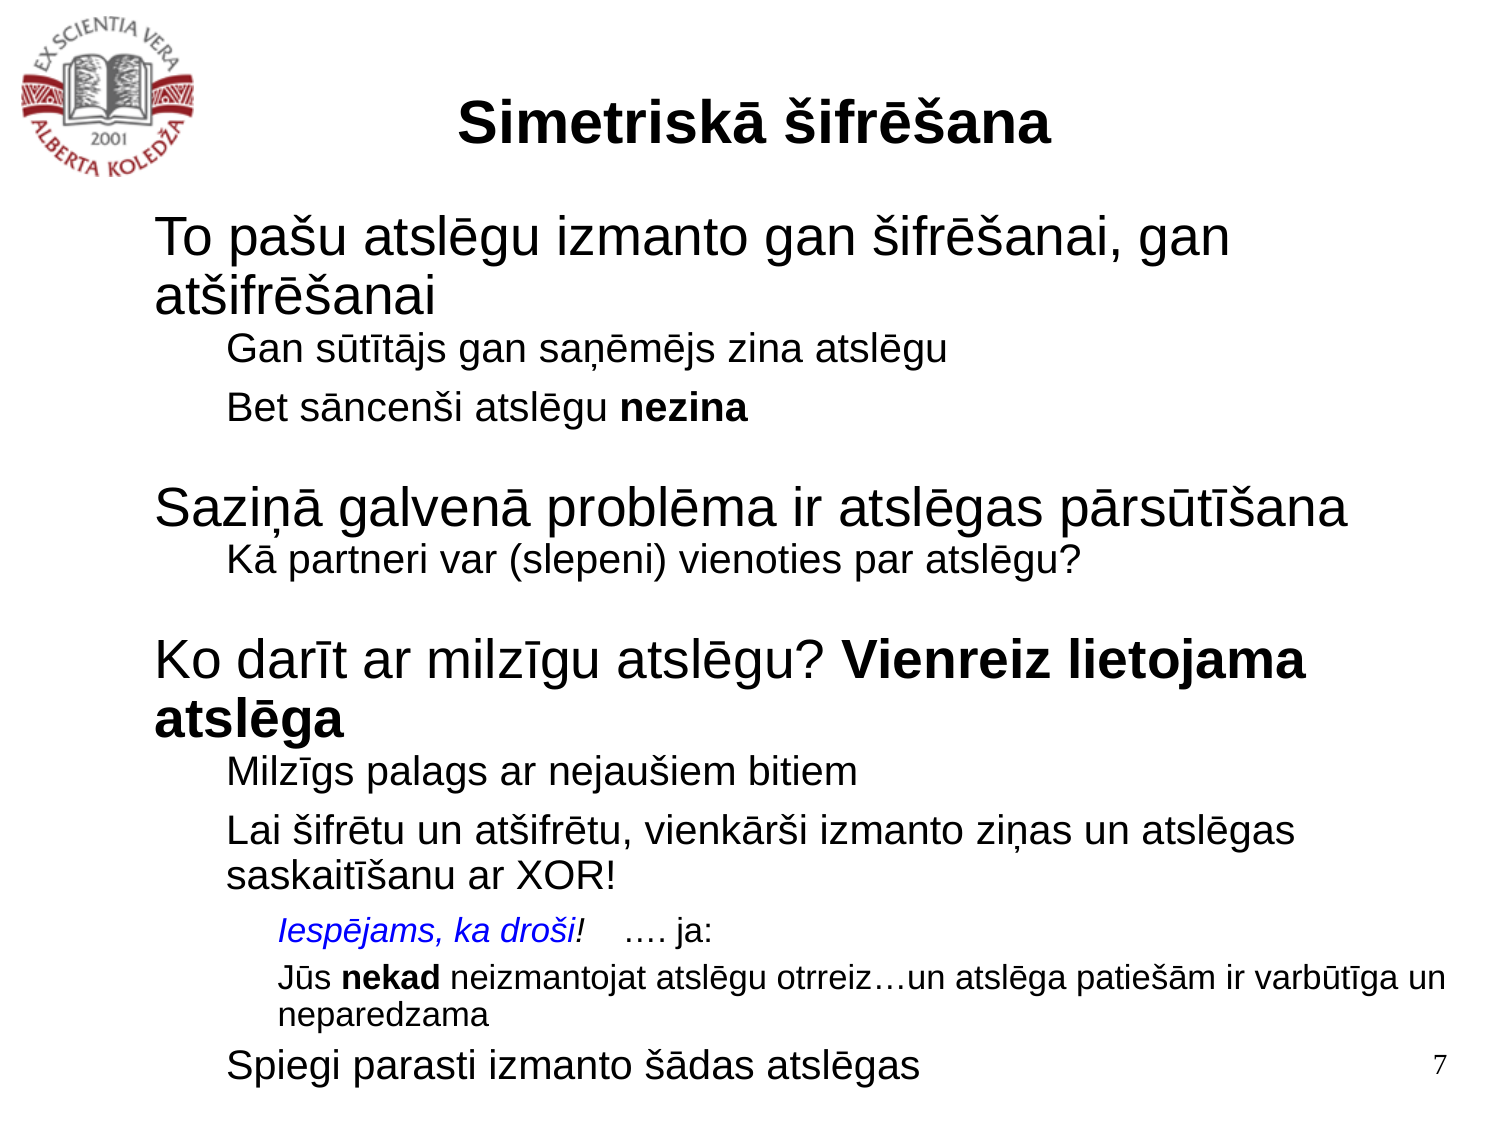

# Simetriskā šifrēšana
To pašu atslēgu izmanto gan šifrēšanai, gan atšifrēšanai
Gan sūtītājs gan saņēmējs zina atslēgu
Bet sāncenši atslēgu nezina
Saziņā galvenā problēma ir atslēgas pārsūtīšana
Kā partneri var (slepeni) vienoties par atslēgu?
Ko darīt ar milzīgu atslēgu? Vienreiz lietojama atslēga
Milzīgs palags ar nejaušiem bitiem
Lai šifrētu un atšifrētu, vienkārši izmanto ziņas un atslēgas saskaitīšanu ar XOR!
Iespējams, ka droši! …. ja:
Jūs nekad neizmantojat atslēgu otrreiz…un atslēga patiešām ir varbūtīga un neparedzama
Spiegi parasti izmanto šādas atslēgas
6